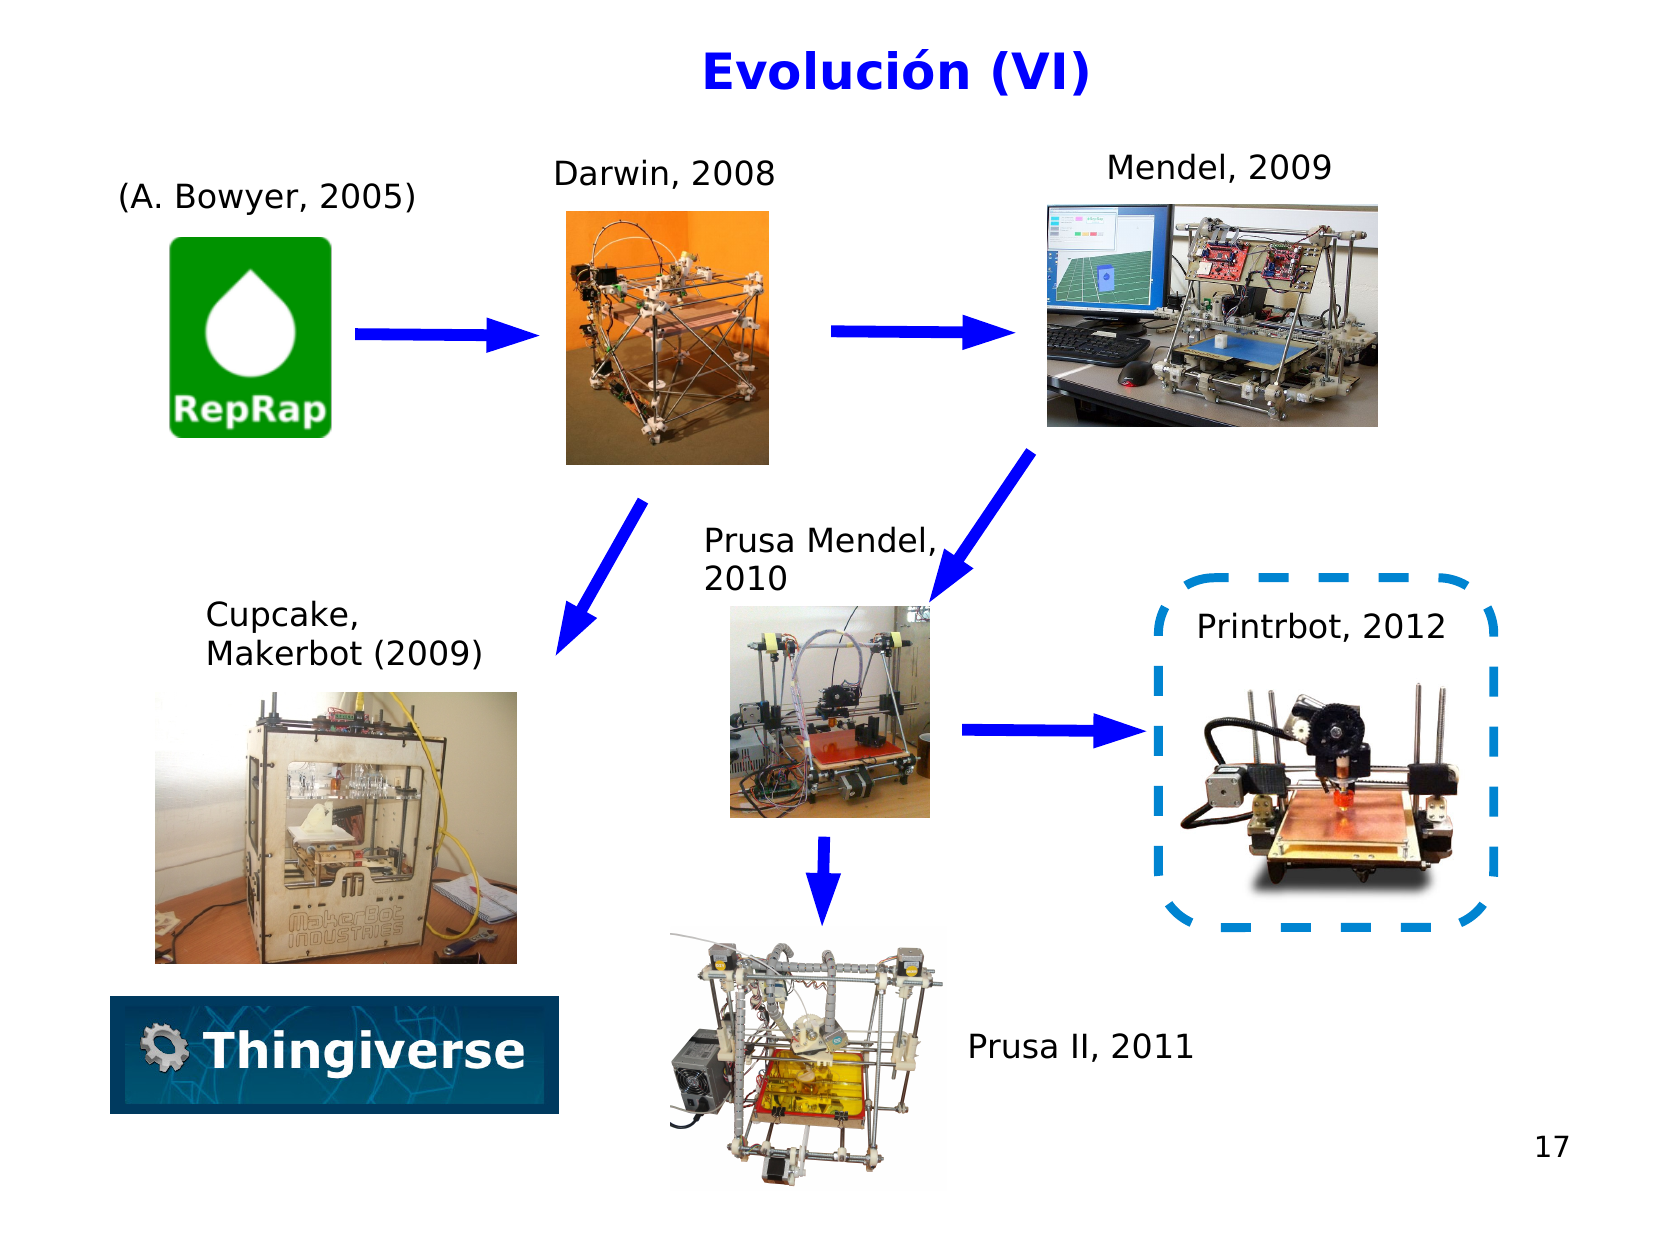

Evolución (VI)
Mendel, 2009
Darwin, 2008
 (A. Bowyer, 2005)
Prusa Mendel, 2010
Cupcake, Makerbot (2009)
Printrbot, 2012
Prusa II, 2011
17